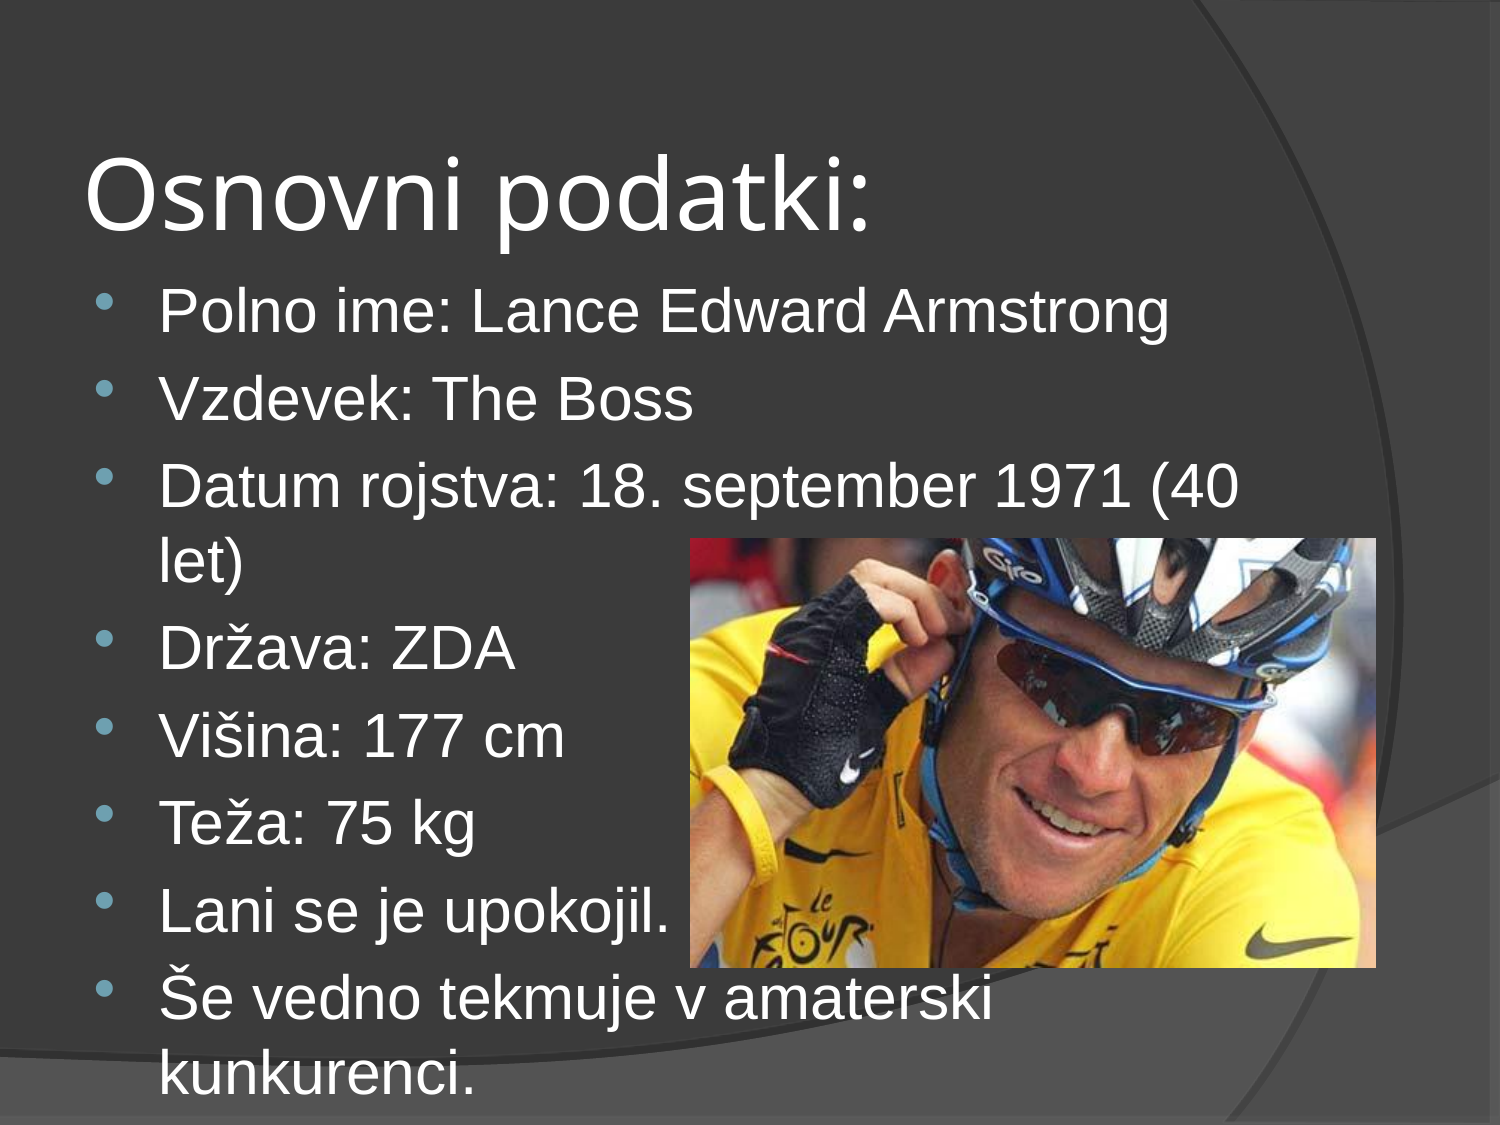

# Osnovni podatki:
Polno ime: Lance Edward Armstrong
Vzdevek: The Boss
Datum rojstva: 18. september 1971 (40 let)
Država: ZDA
Višina: 177 cm
Teža: 75 kg
Lani se je upokojil.
Še vedno tekmuje v amaterski kunkurenci.